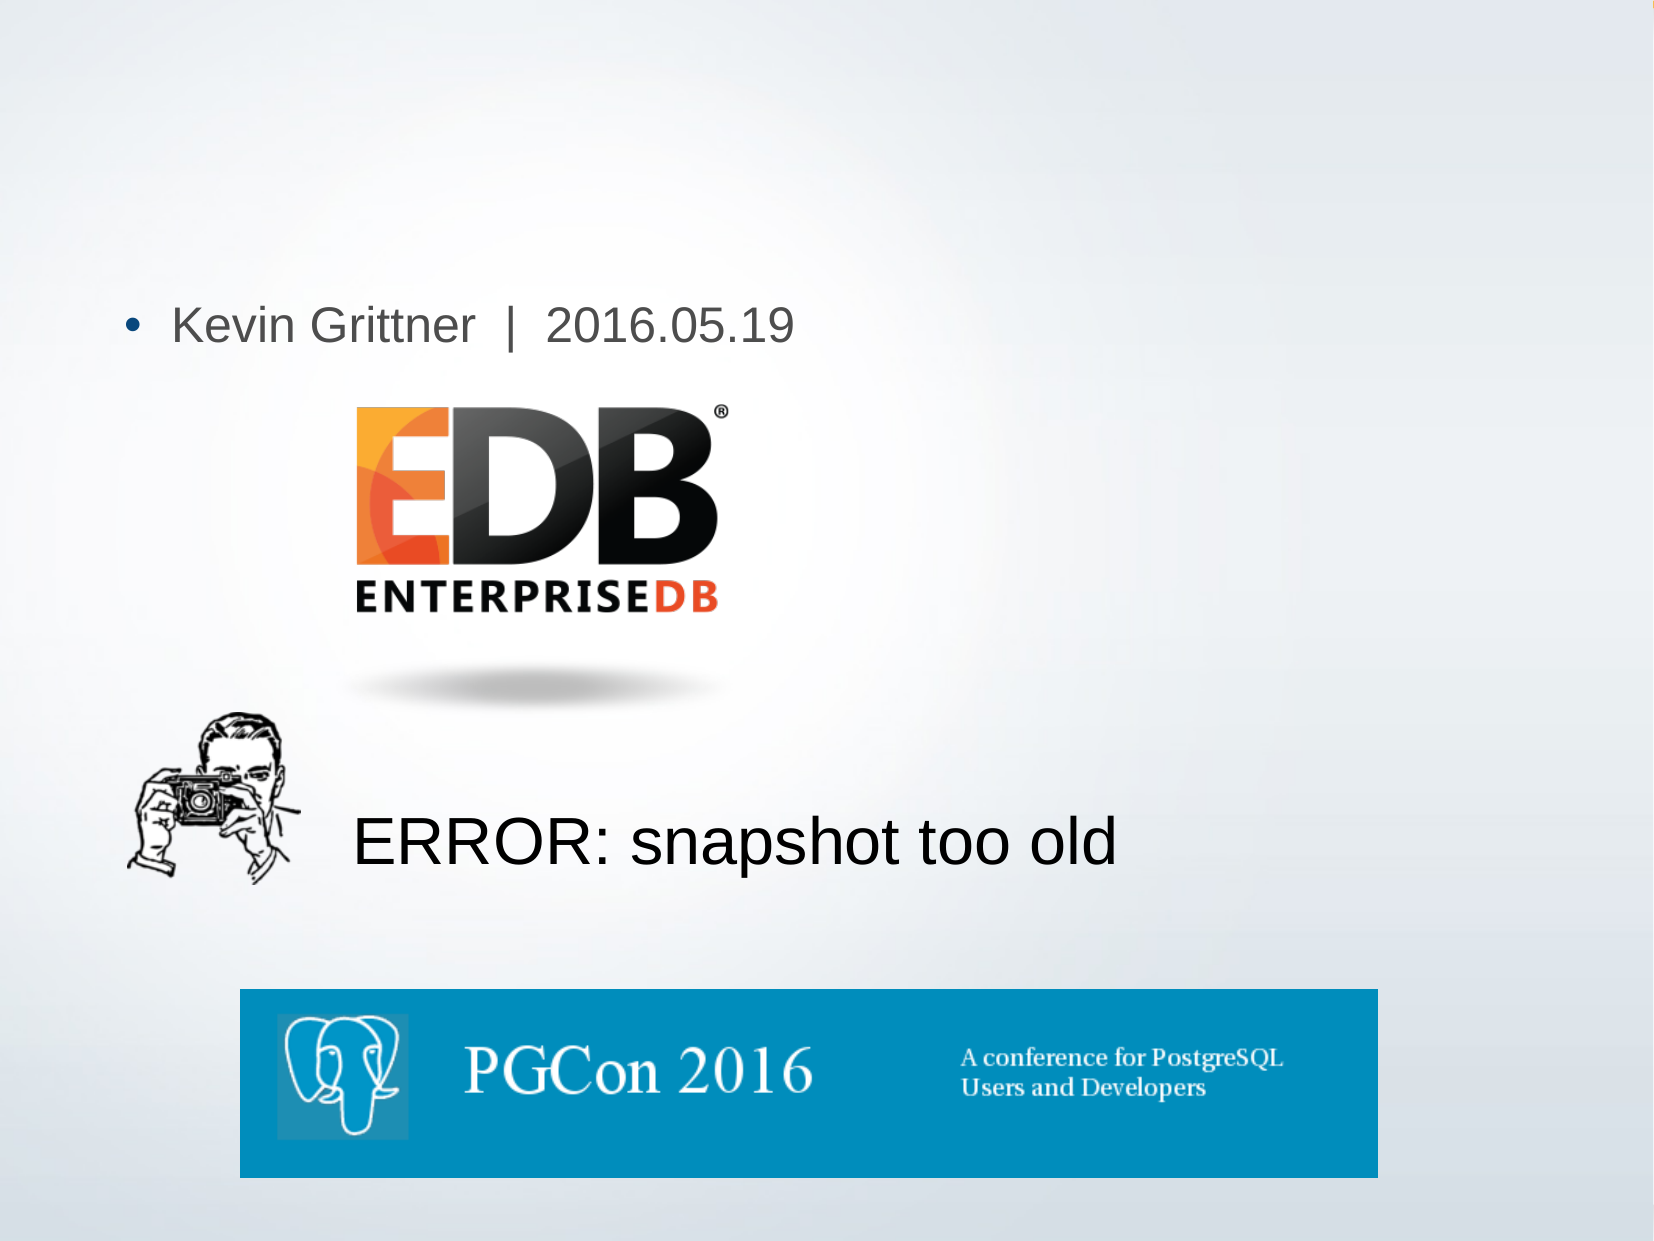

Kevin Grittner | 2016.05.19
# ERROR: snapshot too old